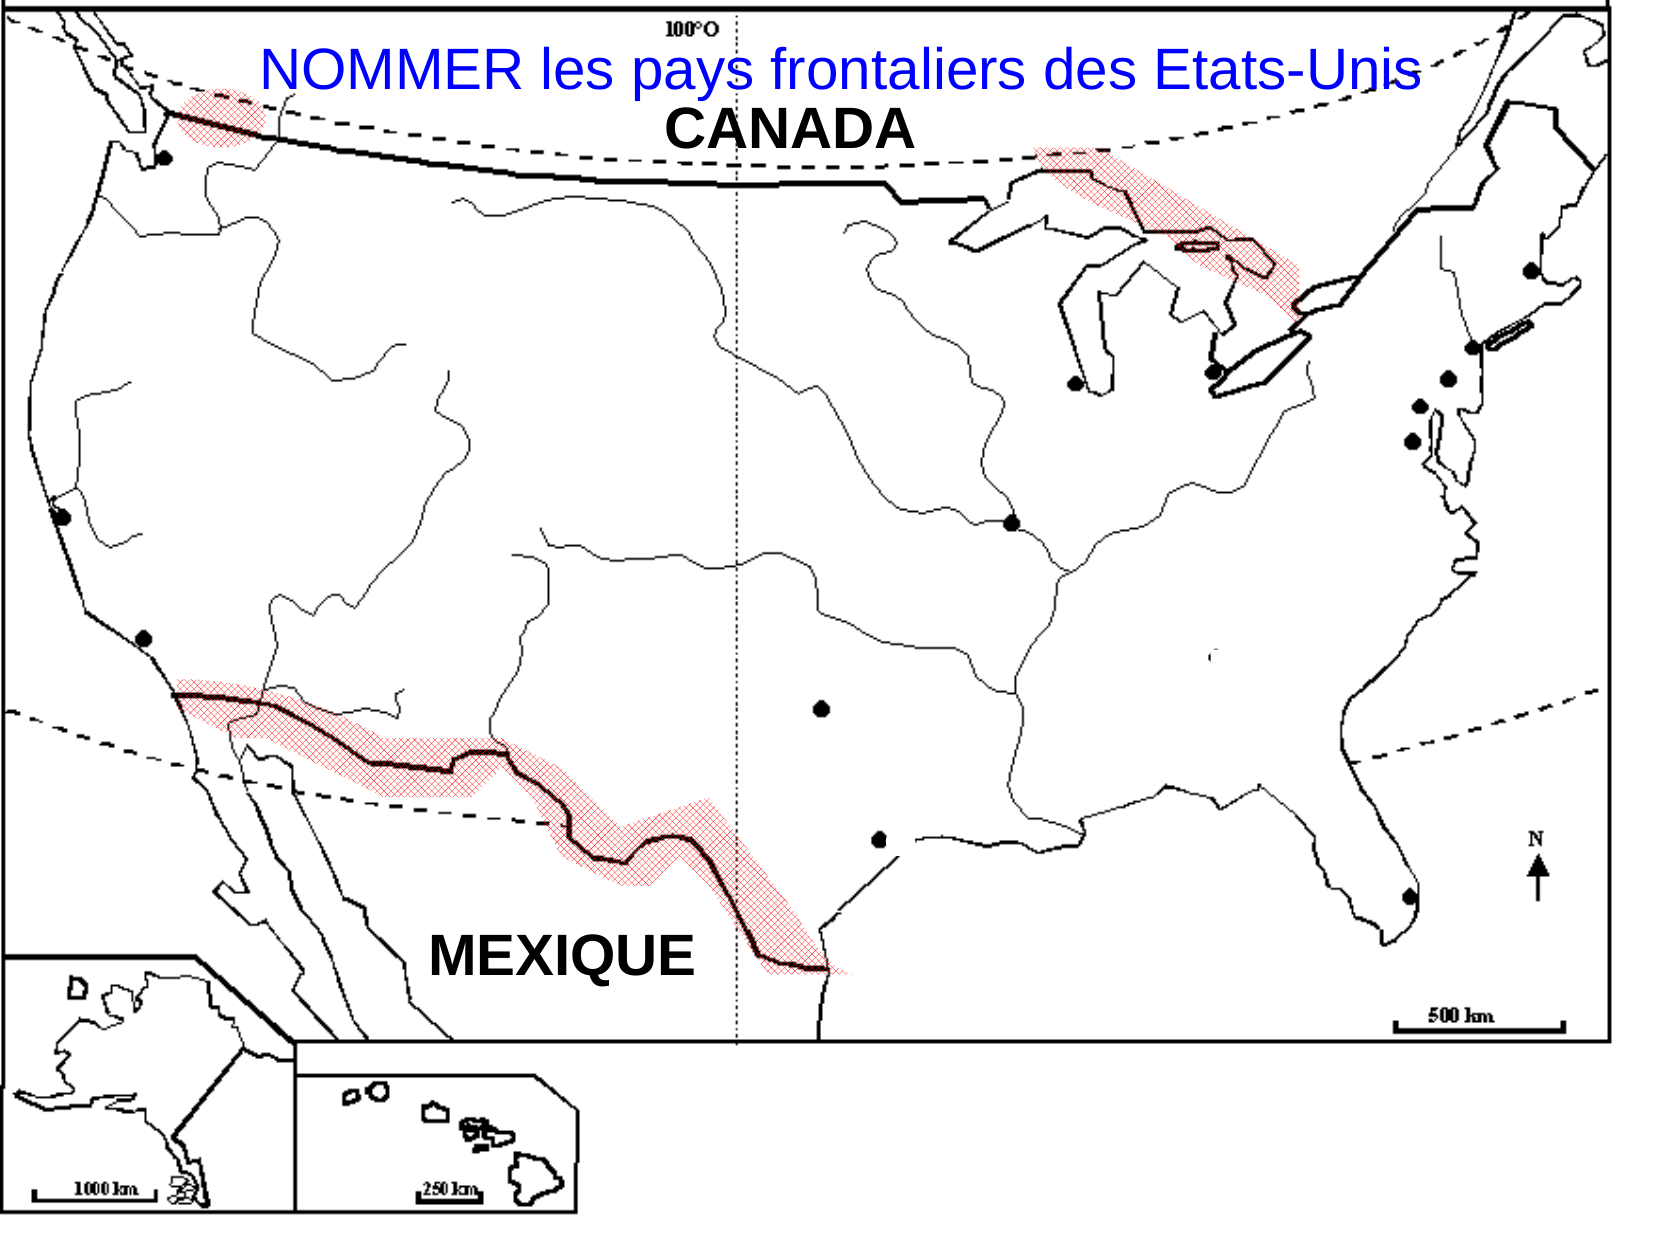

NOMMER les pays frontaliers des Etats-Unis
CANADA
MEXIQUE